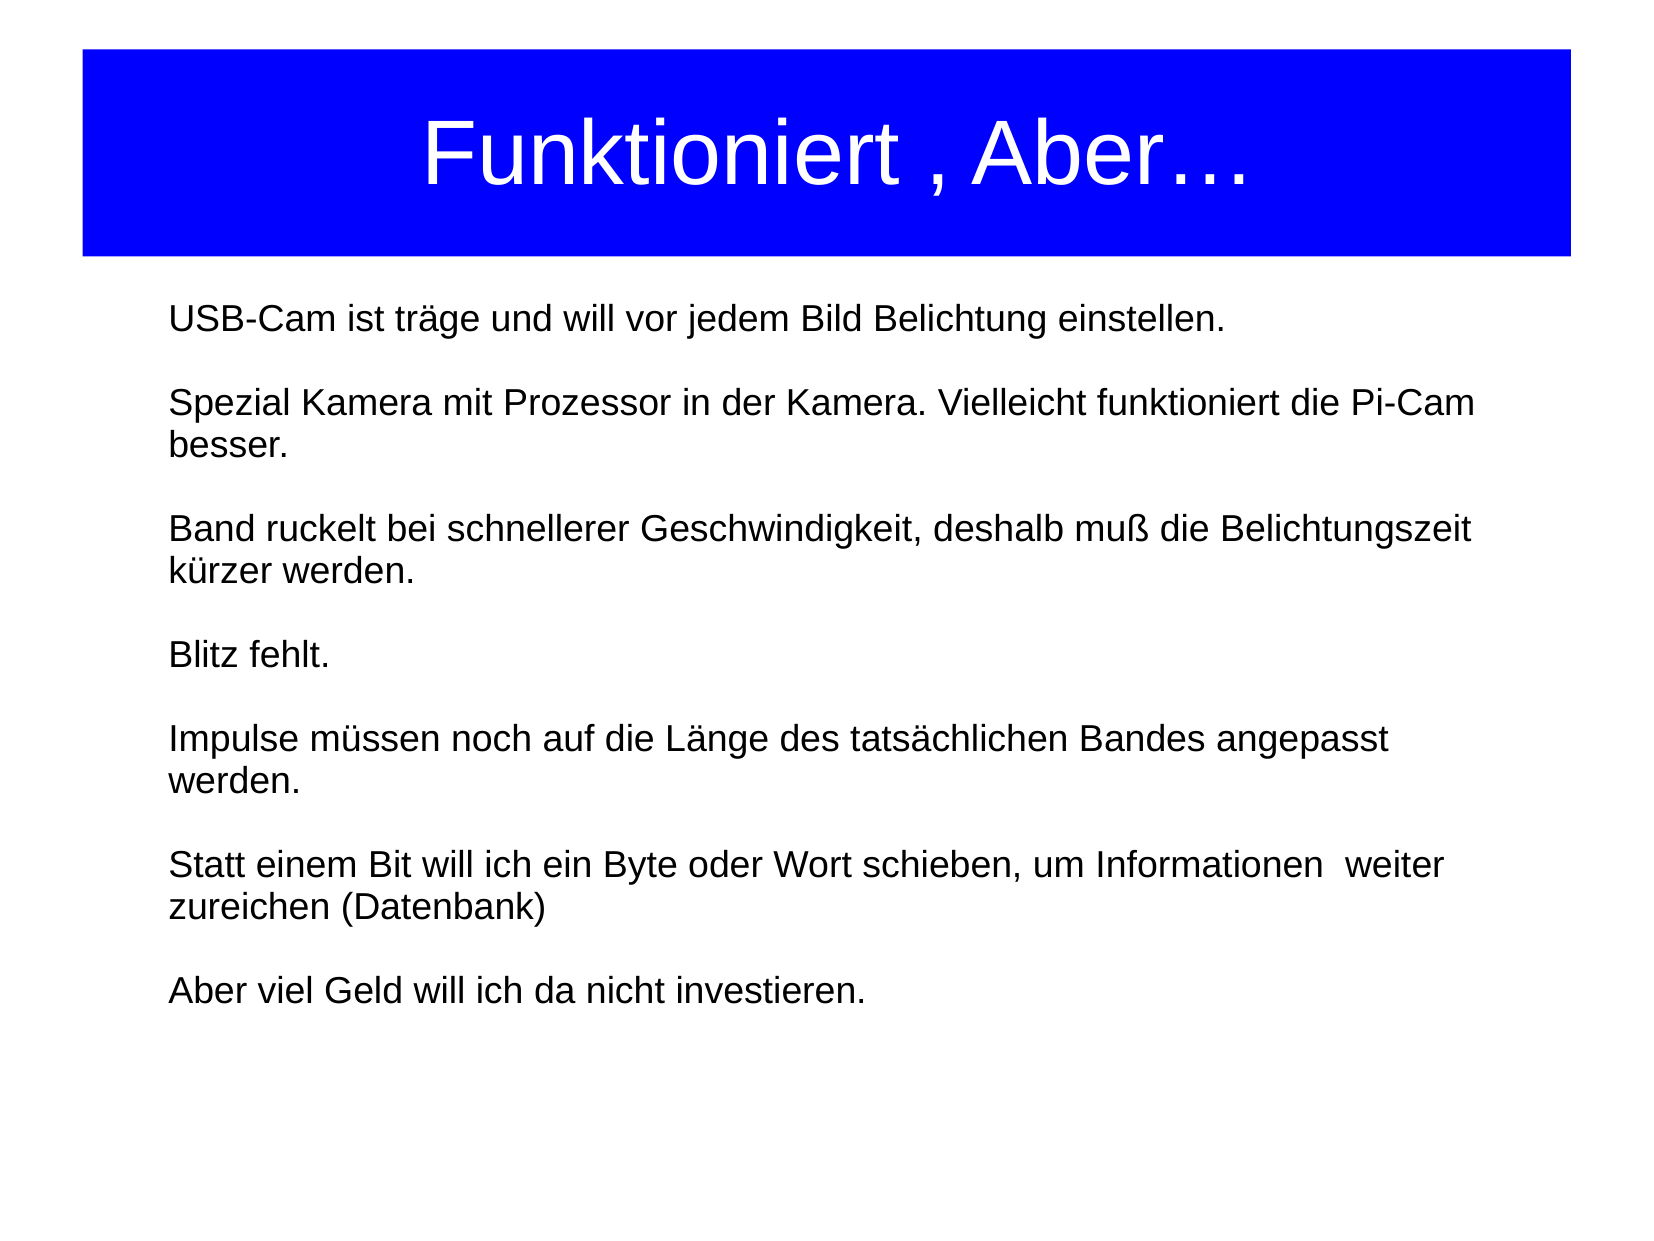

# Funktioniert , Aber…
USB-Cam ist träge und will vor jedem Bild Belichtung einstellen.
Spezial Kamera mit Prozessor in der Kamera. Vielleicht funktioniert die Pi-Cam besser.
Band ruckelt bei schnellerer Geschwindigkeit, deshalb muß die Belichtungszeit kürzer werden.
Blitz fehlt.
Impulse müssen noch auf die Länge des tatsächlichen Bandes angepasst werden.
Statt einem Bit will ich ein Byte oder Wort schieben, um Informationen weiter zureichen (Datenbank)
Aber viel Geld will ich da nicht investieren.